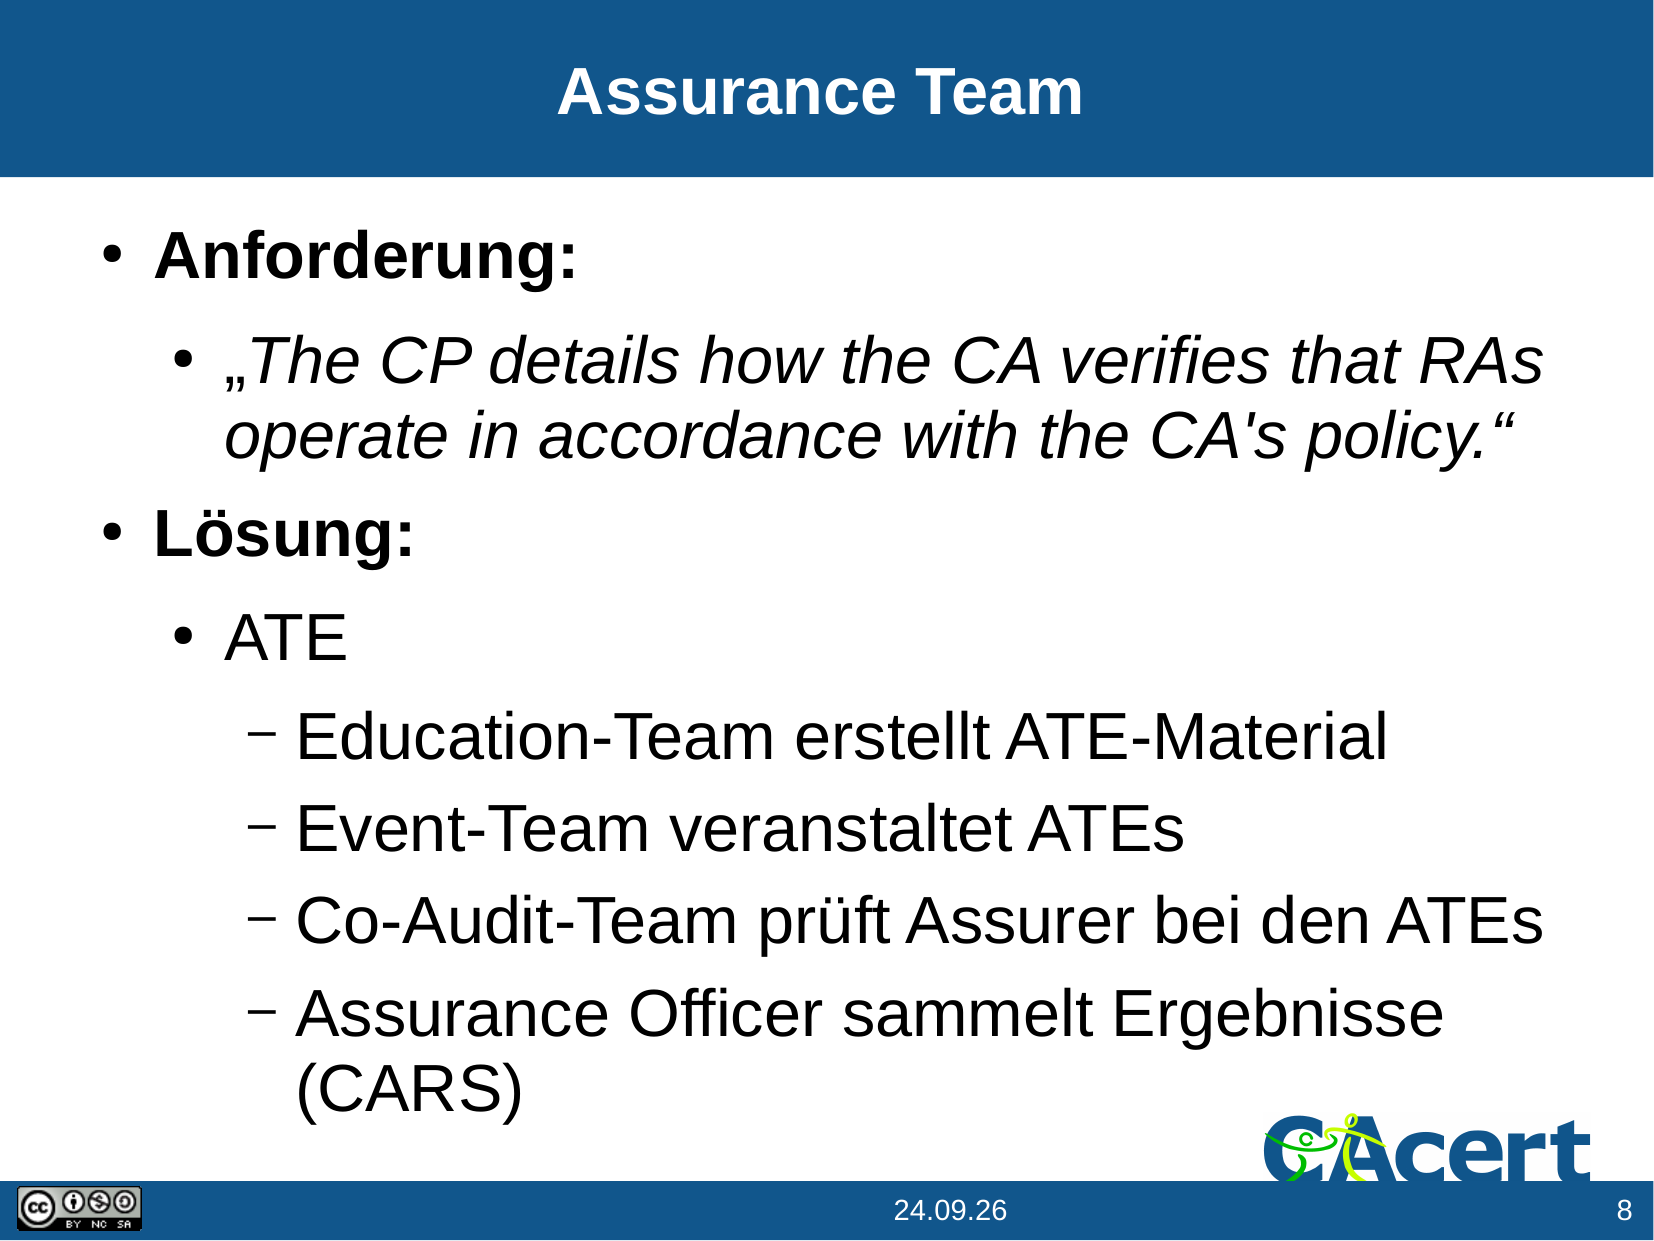

# Assurance Team
Anforderung:
„The CP details how the CA verifies that RAs operate in accordance with the CA's policy.“
Lösung:
ATE
Education-Team erstellt ATE-Material
Event-Team veranstaltet ATEs
Co-Audit-Team prüft Assurer bei den ATEs
Assurance Officer sammelt Ergebnisse (CARS)